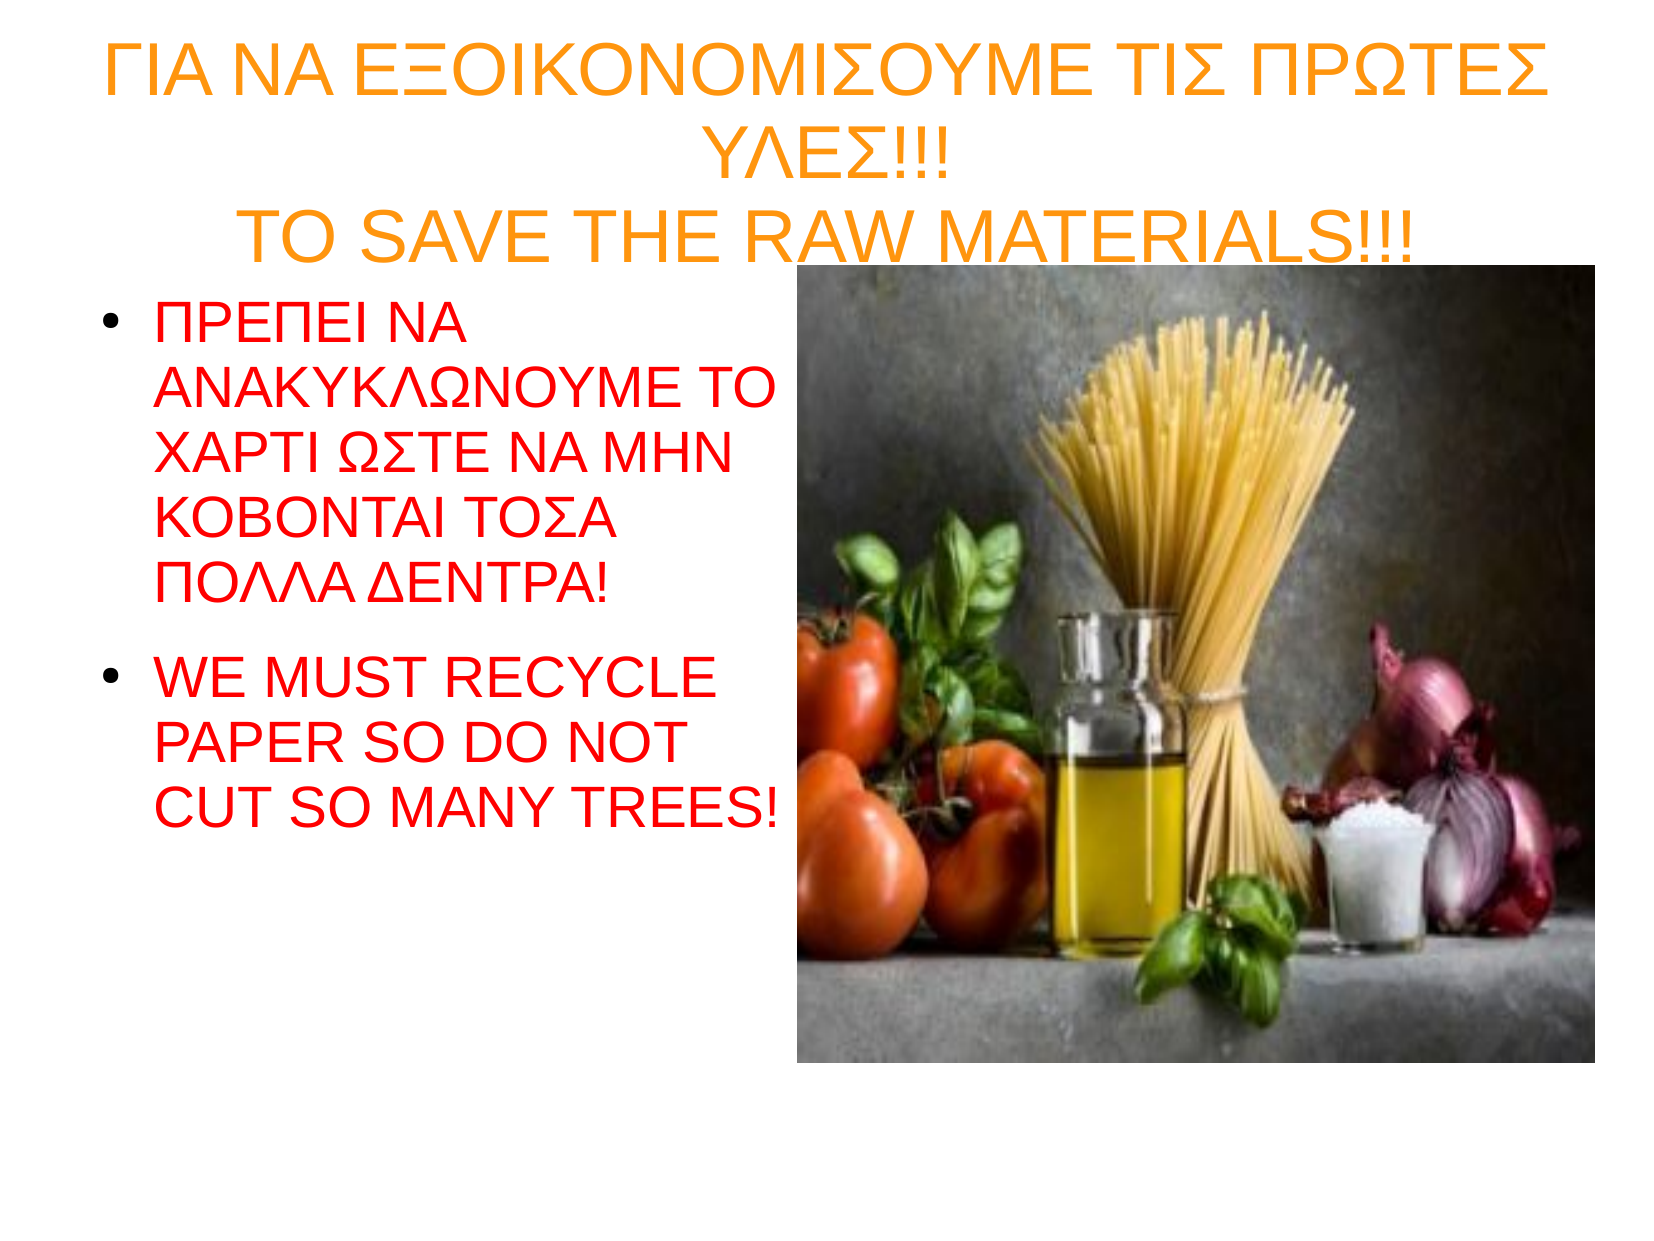

# ΓΙΑ ΝΑ ΕΞΟΙΚΟΝΟΜΙΣΟΥΜΕ ΤΙΣ ΠΡΩΤΕΣ ΥΛΕΣ!!! TO SAVE THE RAW MATERIALS!!!
ΠΡΕΠΕΙ ΝΑ ΑΝΑΚΥΚΛΩΝΟΥΜΕ ΤΟ ΧΑΡΤΙ ΩΣΤΕ ΝΑ ΜΗΝ ΚΟΒΟΝΤΑΙ ΤΟΣΑ ΠΟΛΛΑ ΔΕΝΤΡΑ!
WE MUST RECYCLE PAPER SO DO NOT CUT SO MANY TREES!